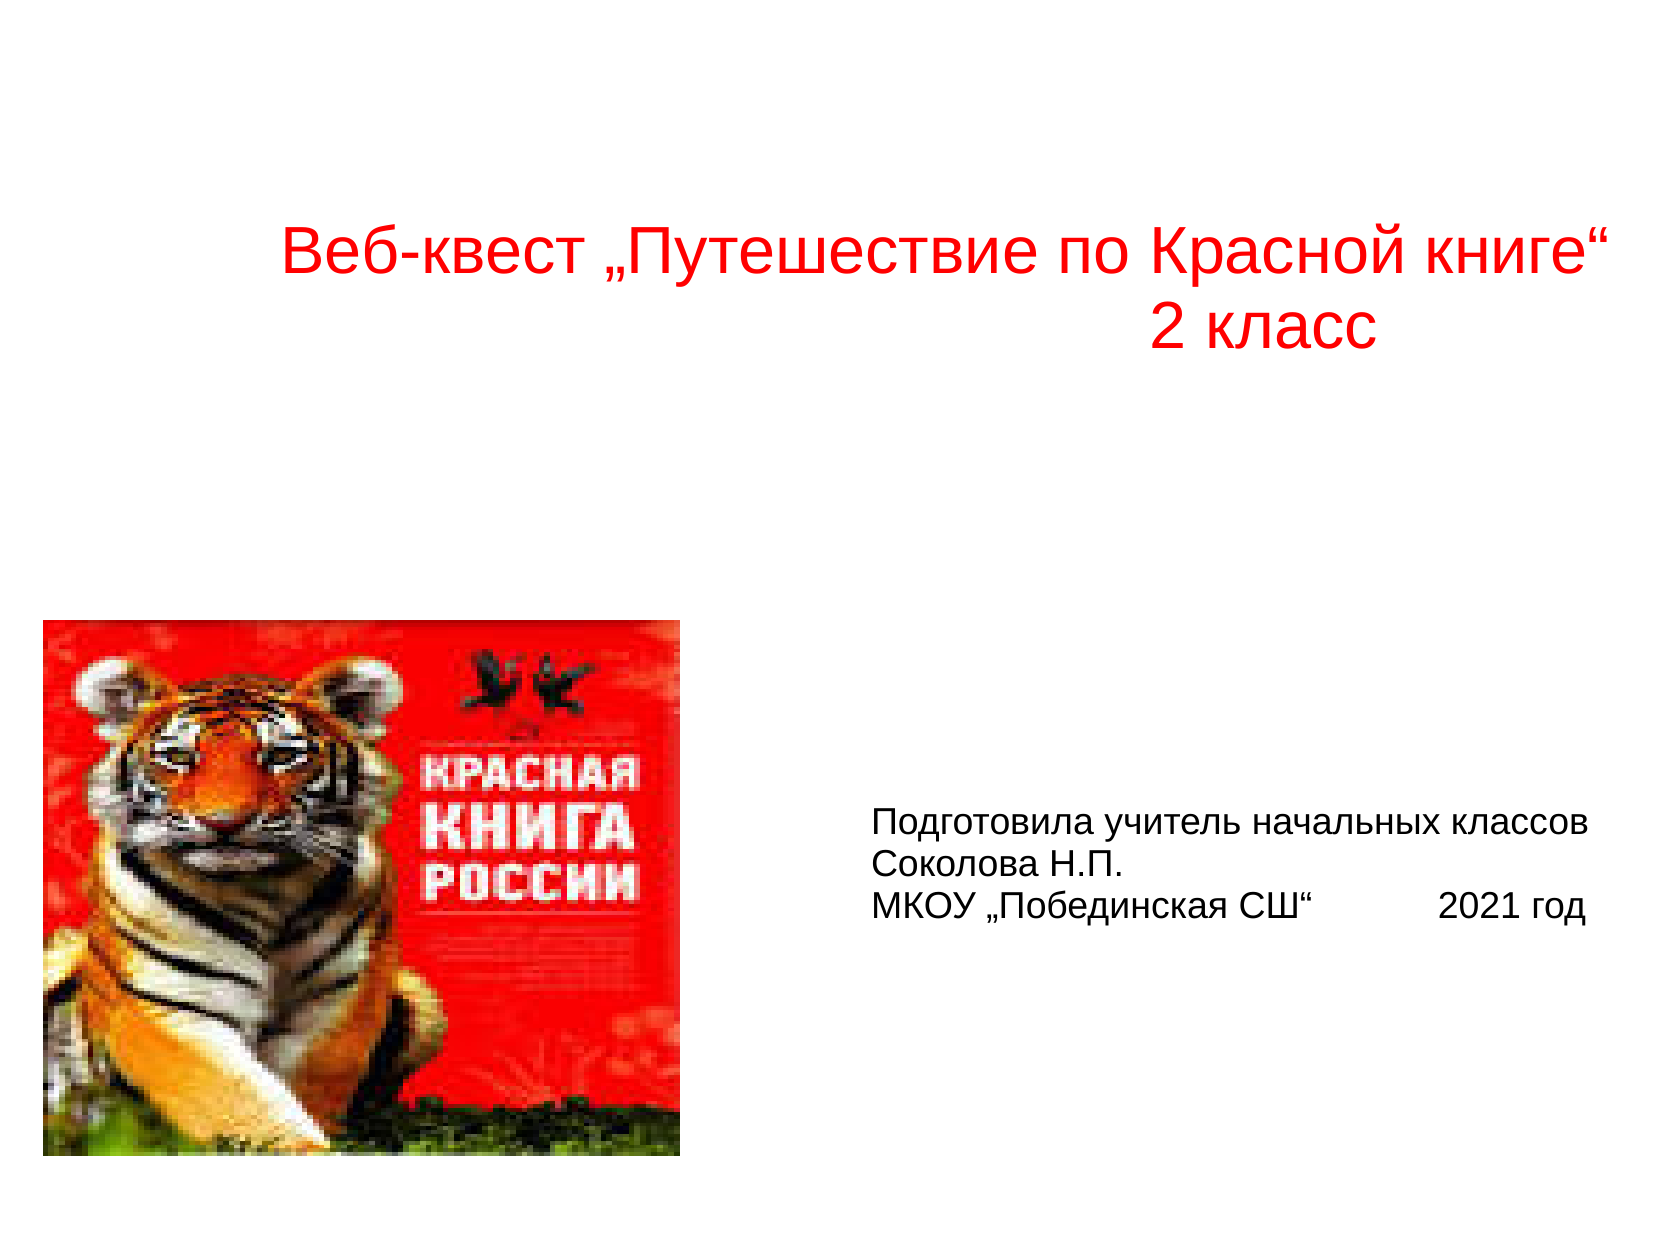

Веб-квест „Путешествие по Красной книге“
 2 класс
Подготовила учитель начальных классов
Соколова Н.П.
МКОУ „Побединская СШ“ 2021 год